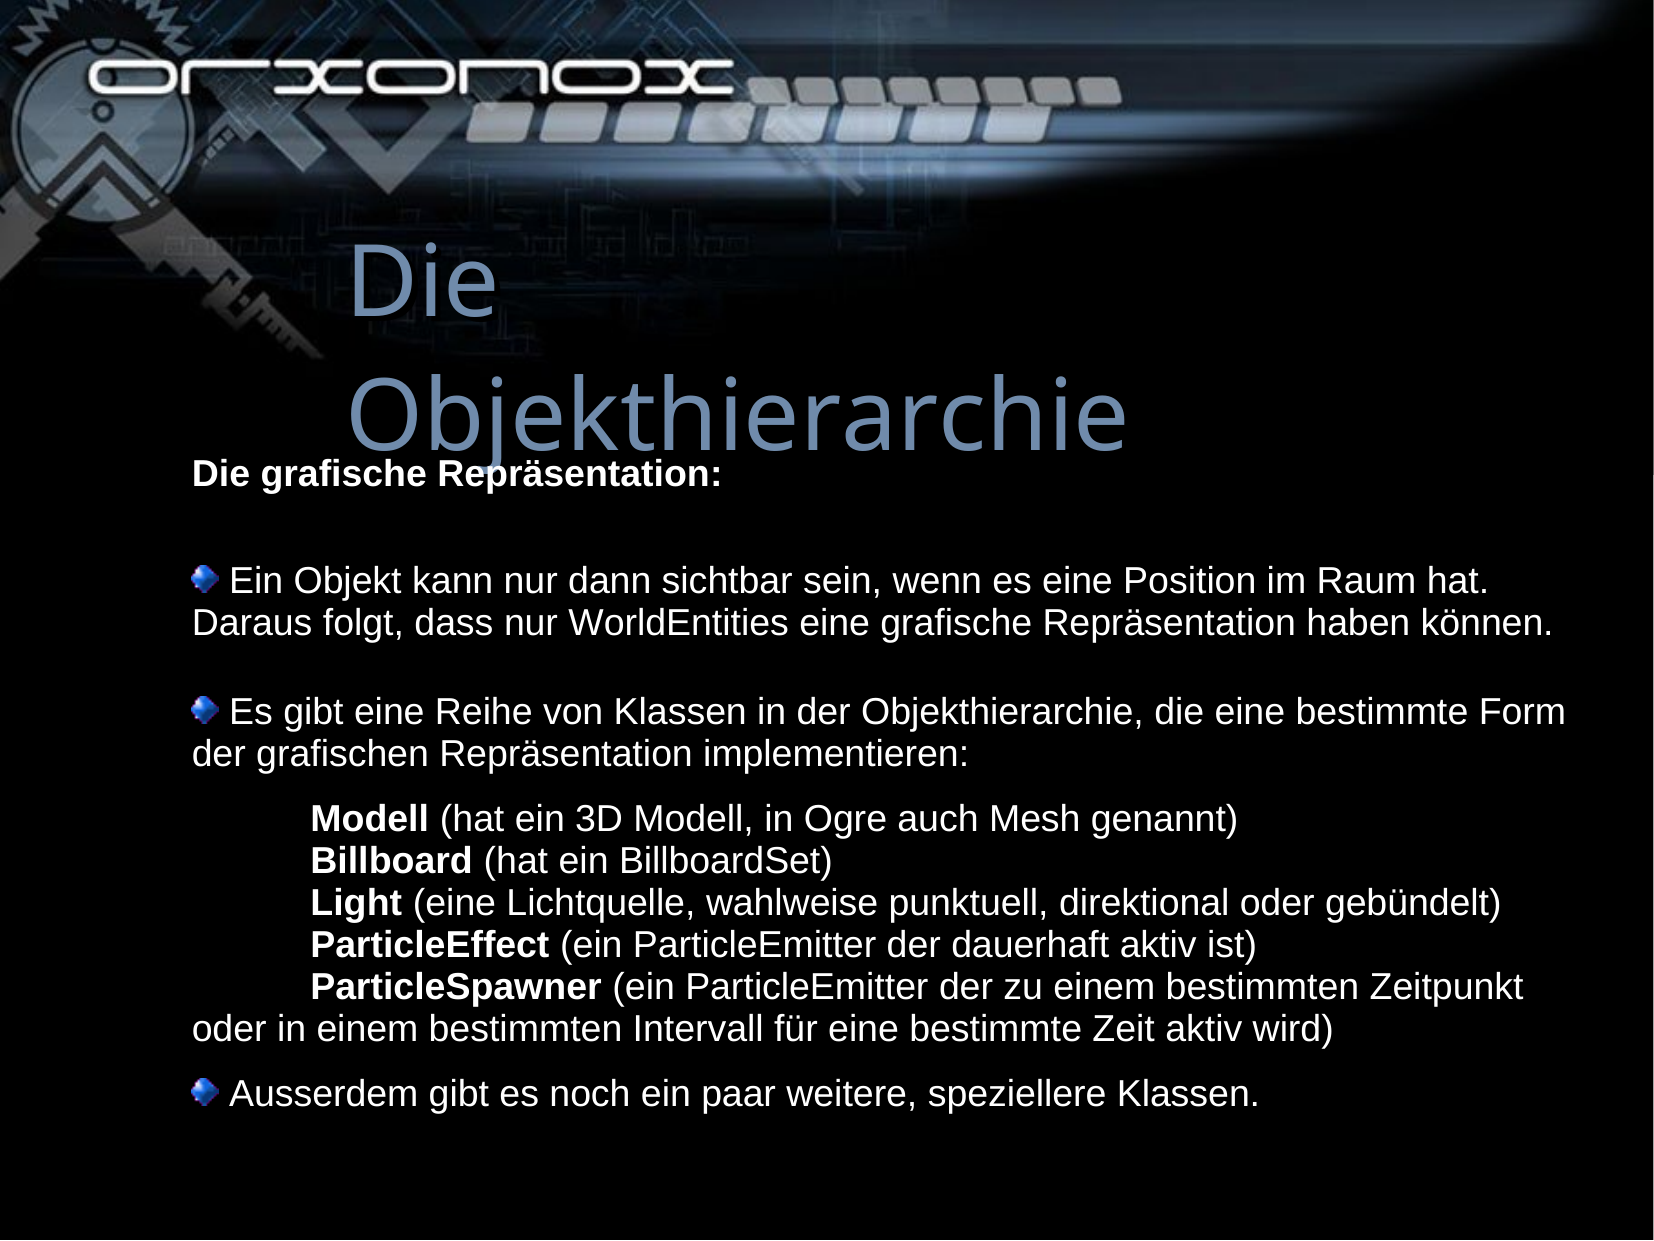

Die Objekthierarchie
Die grafische Repräsentation:
 Ein Objekt kann nur dann sichtbar sein, wenn es eine Position im Raum hat. Daraus folgt, dass nur WorldEntities eine grafische Repräsentation haben können.
 Es gibt eine Reihe von Klassen in der Objekthierarchie, die eine bestimmte Form der grafischen Repräsentation implementieren:
	Modell (hat ein 3D Modell, in Ogre auch Mesh genannt)
	Billboard (hat ein BillboardSet)
	Light (eine Lichtquelle, wahlweise punktuell, direktional oder gebündelt)
	ParticleEffect (ein ParticleEmitter der dauerhaft aktiv ist)
	ParticleSpawner (ein ParticleEmitter der zu einem bestimmten Zeitpunkt oder in einem bestimmten Intervall für eine bestimmte Zeit aktiv wird)
 Ausserdem gibt es noch ein paar weitere, speziellere Klassen.